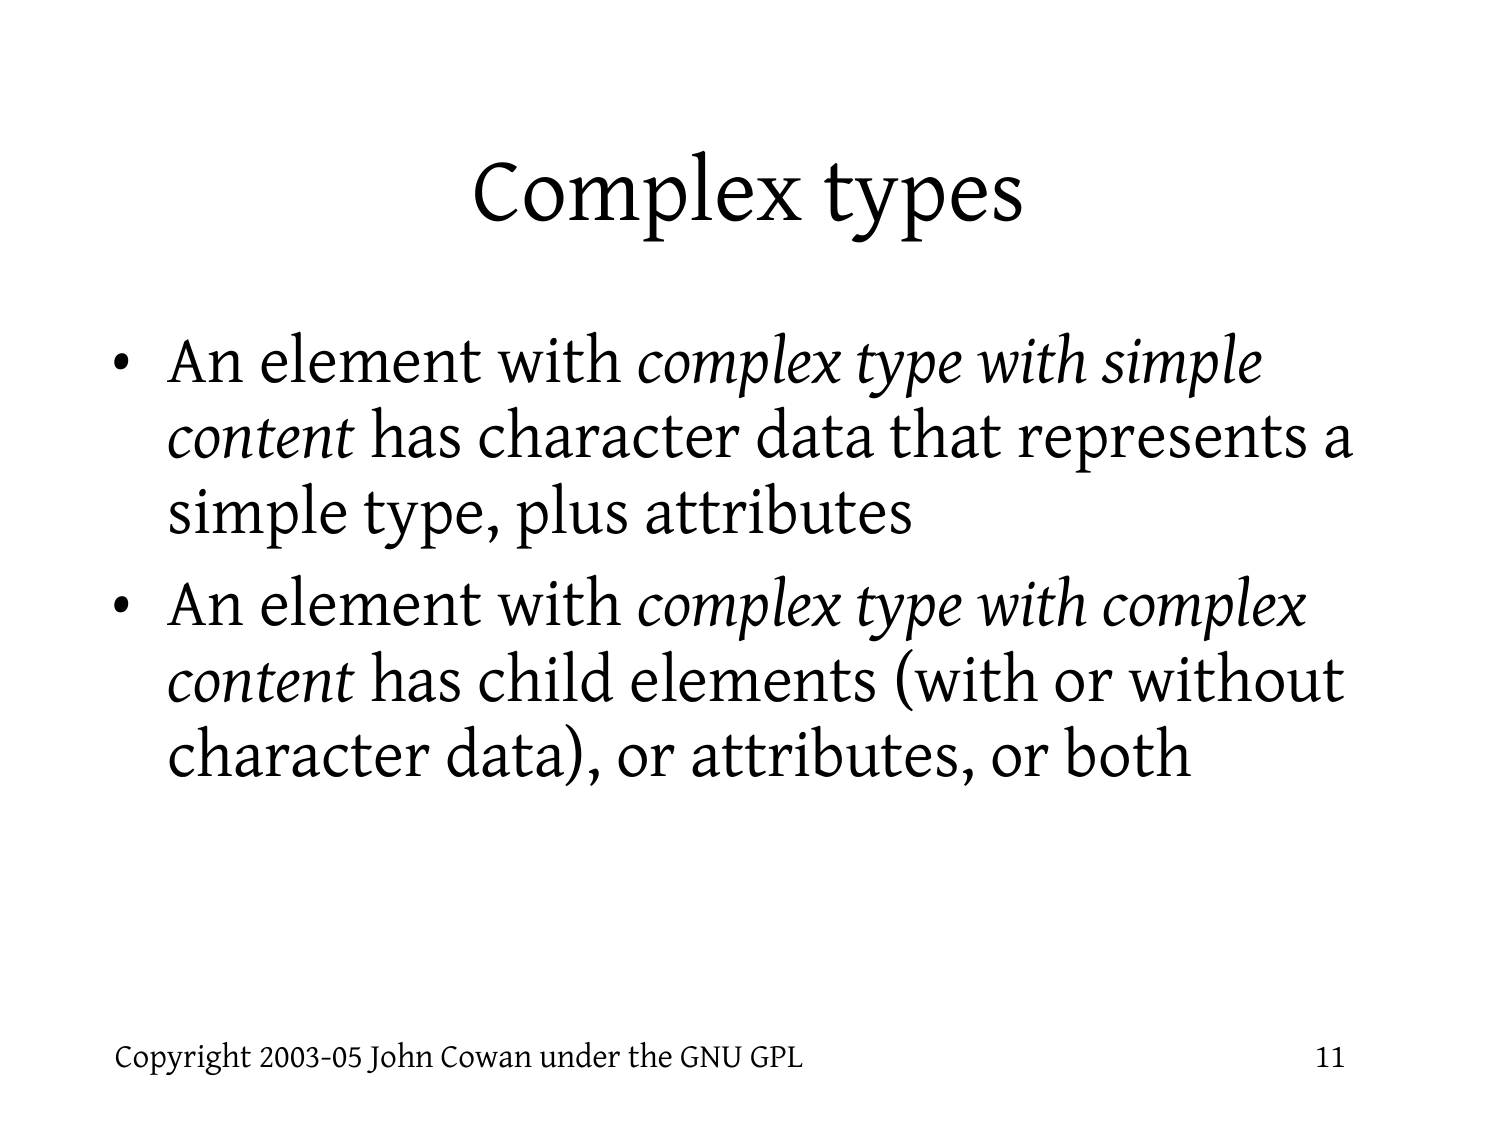

# Complex types
An element with complex type with simple content has character data that represents a simple type, plus attributes
An element with complex type with complex content has child elements (with or without character data), or attributes, or both